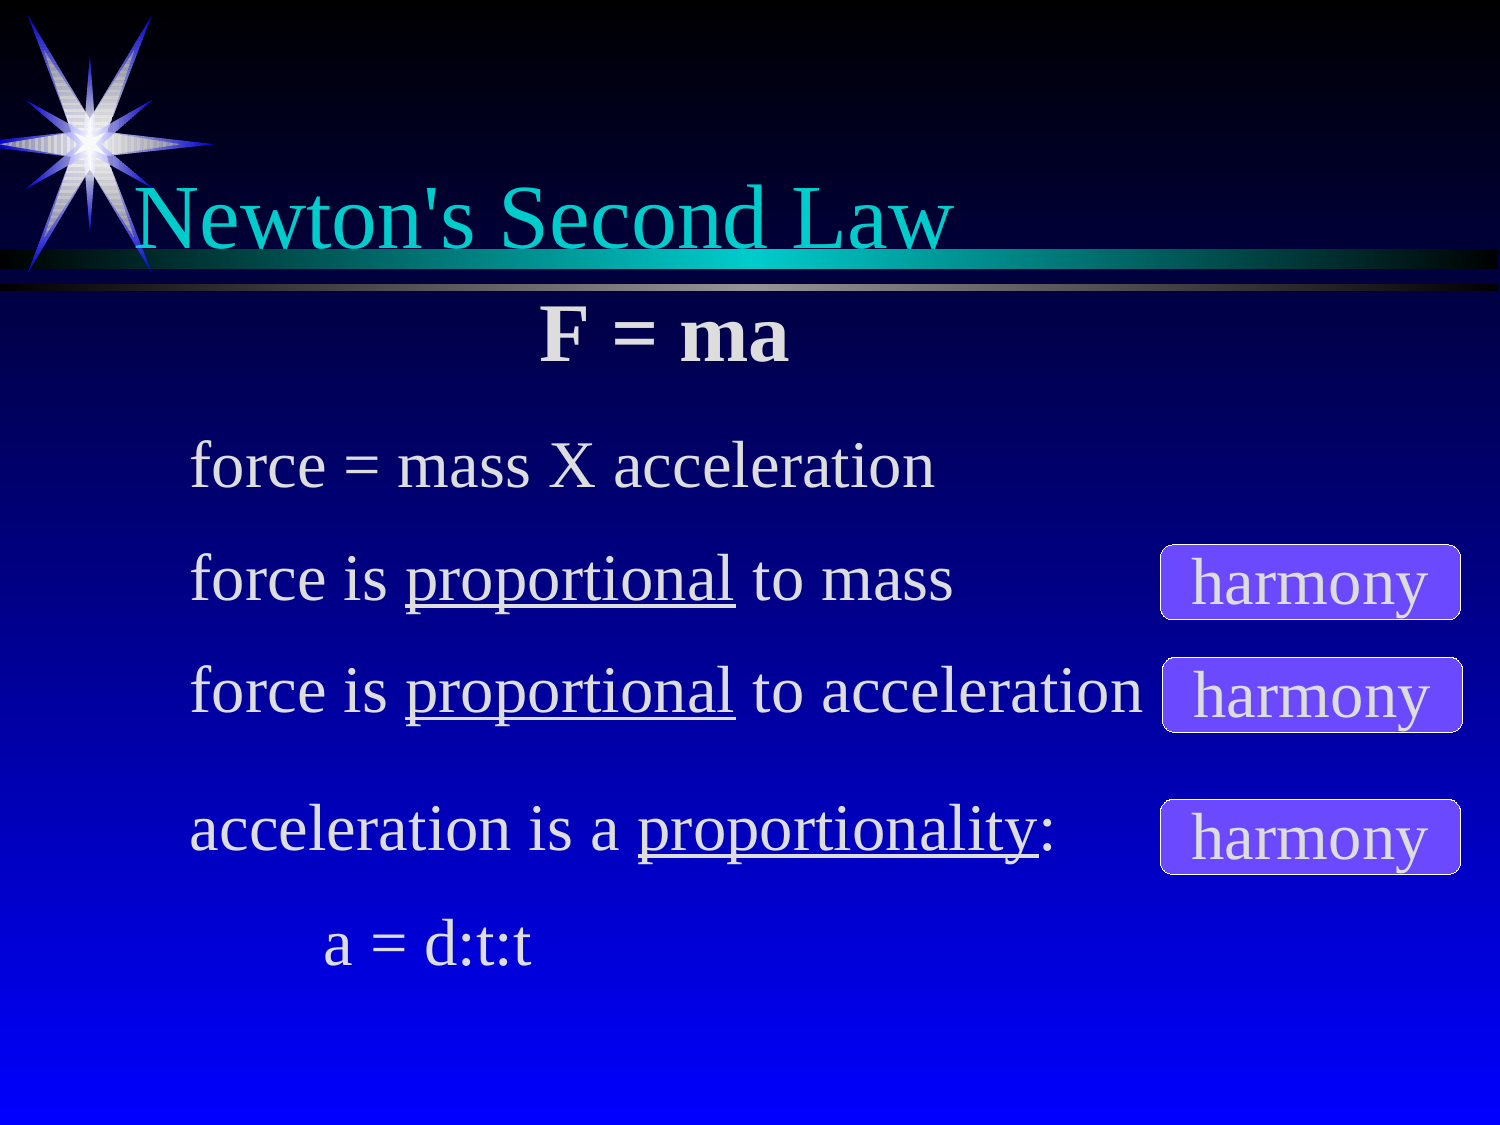

# Newton's Second Law
F = ma
force = mass X acceleration
force is proportional to mass
harmony
force is proportional to acceleration
harmony
acceleration is a proportionality:
 a = d:t:t
harmony